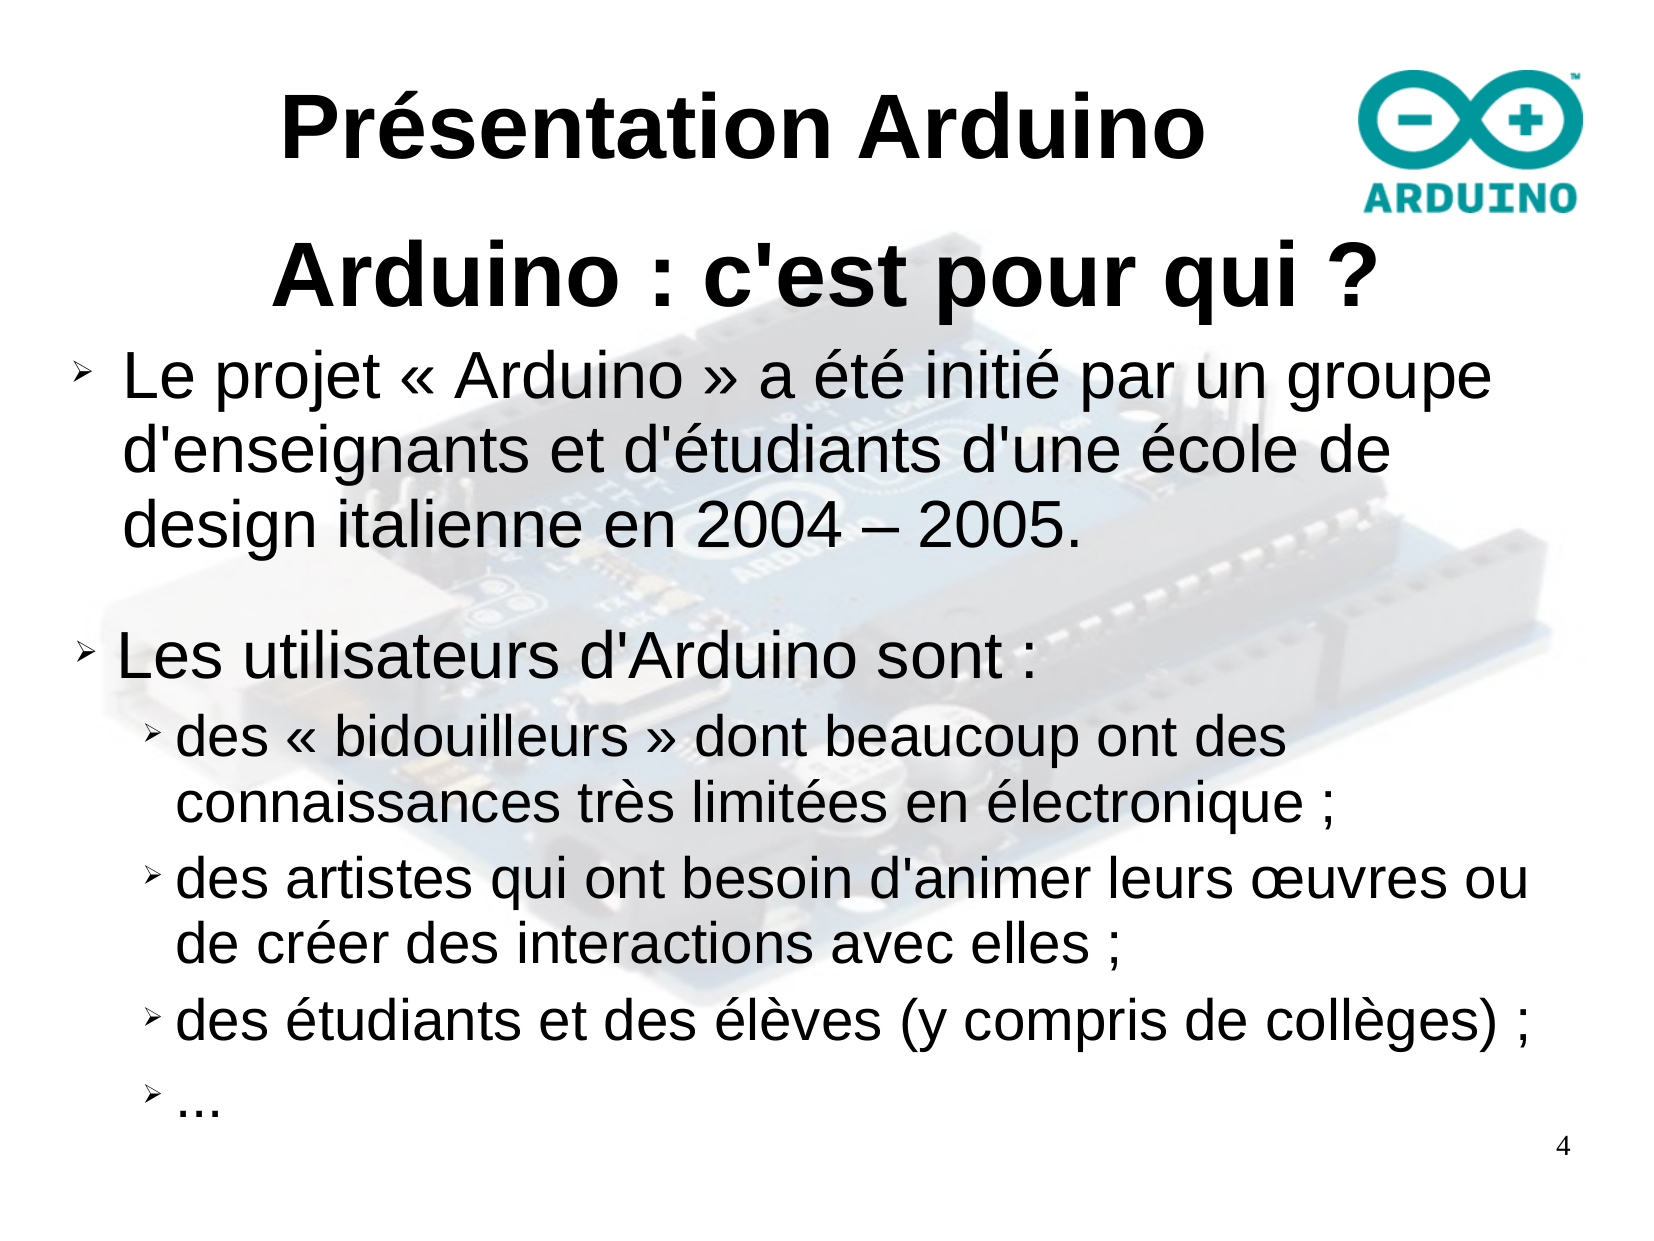

Présentation Arduino
Arduino : c'est pour qui ?
# Le projet « Arduino » a été initié par un groupe d'enseignants et d'étudiants d'une école de design italienne en 2004 – 2005.
 Les utilisateurs d'Arduino sont :
des « bidouilleurs » dont beaucoup ont des connaissances très limitées en électronique ;
des artistes qui ont besoin d'animer leurs œuvres ou de créer des interactions avec elles ;
des étudiants et des élèves (y compris de collèges) ;
...
4